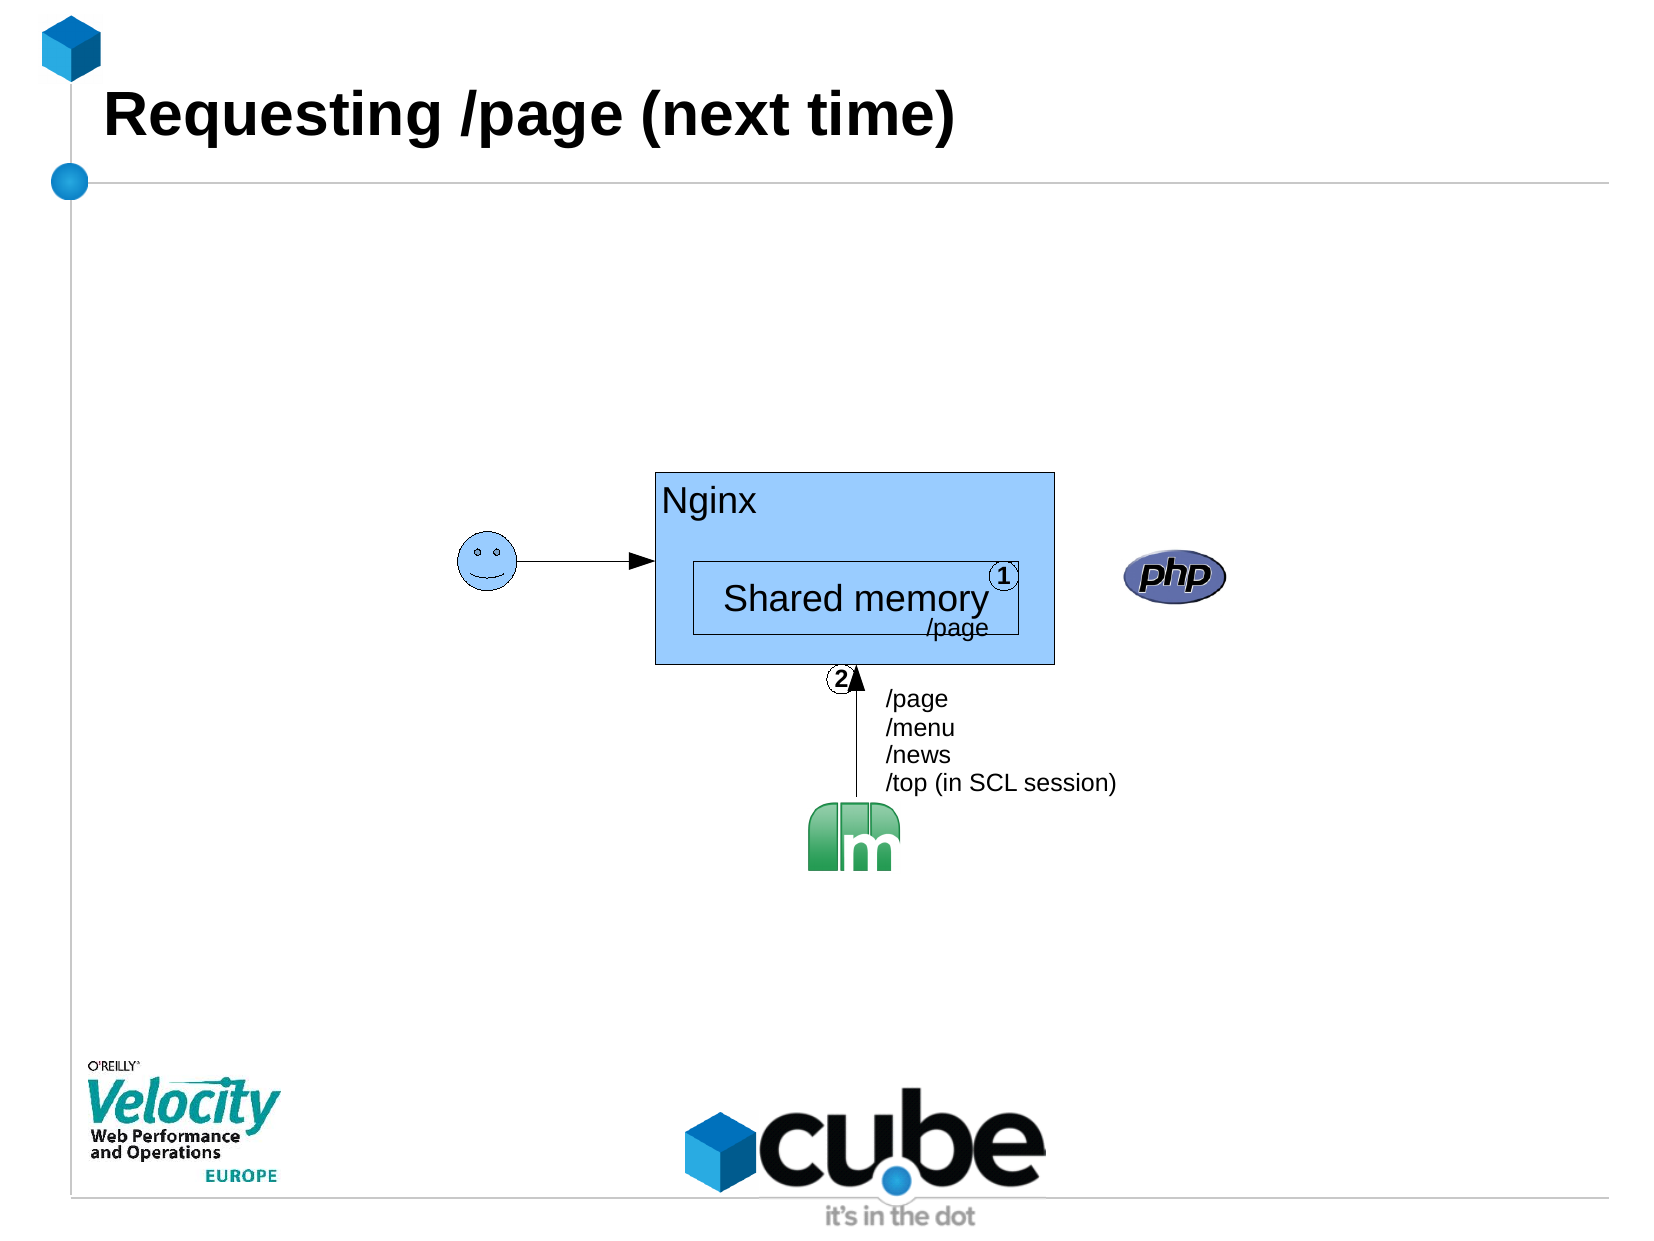

# Requesting /page (next time)
Nginx
Shared memory
1
/page
2
/page
/menu
/news
/top (in SCL session)